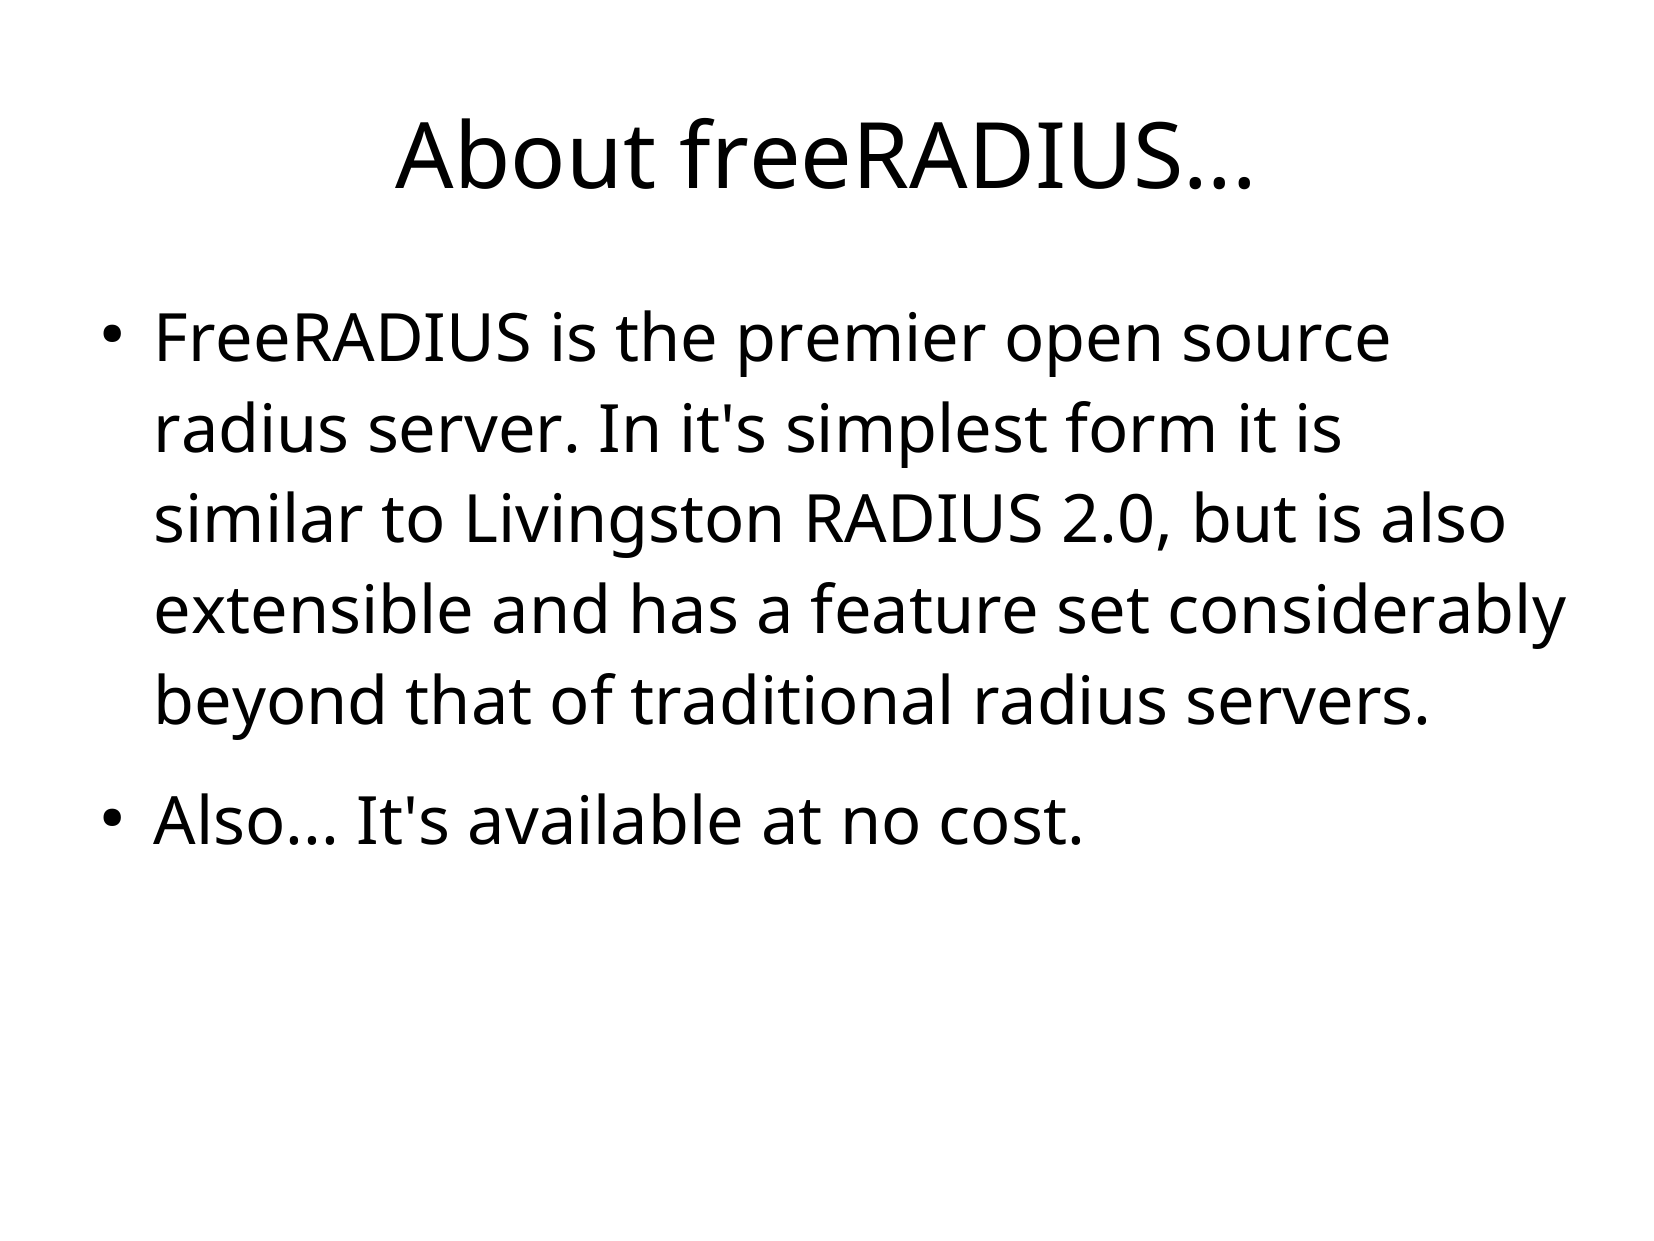

# About freeRADIUS...
FreeRADIUS is the premier open source radius server. In it's simplest form it is similar to Livingston RADIUS 2.0, but is also extensible and has a feature set considerably beyond that of traditional radius servers.
Also... It's available at no cost.